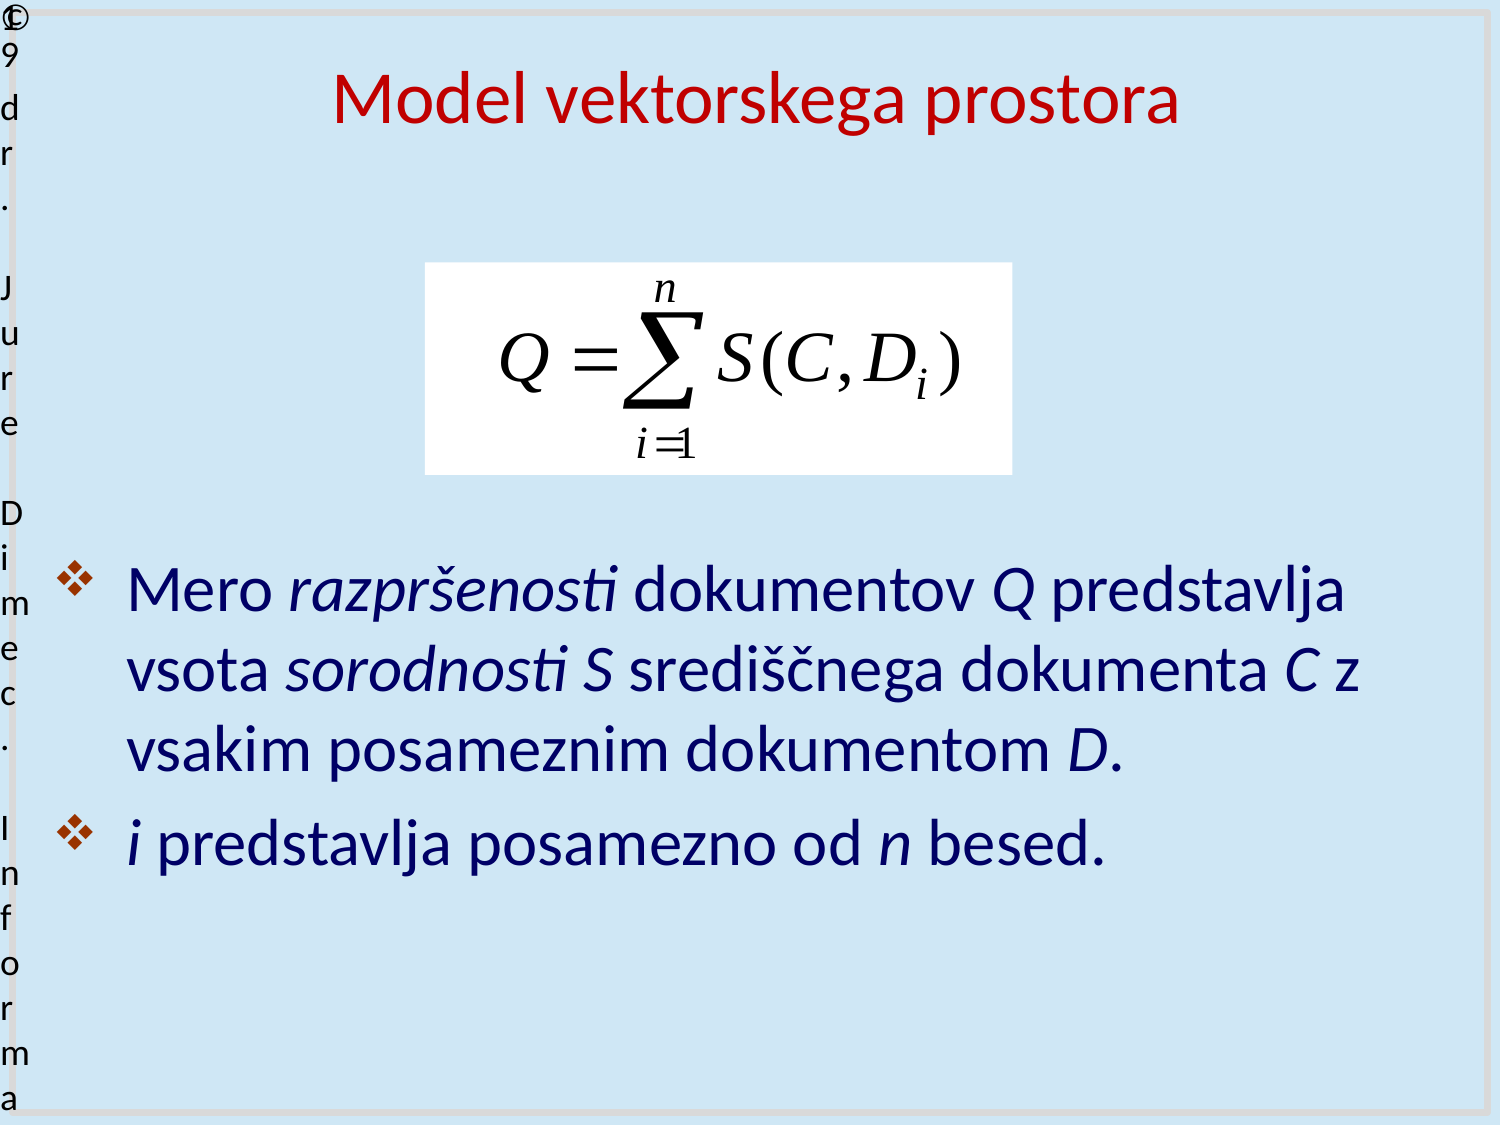

© dr. Jure Dimec. Informacijski viri na Internetu (2012 / 13). Računanje povednih moči.
# Model vektorskega prostora
Mero razpršenosti dokumentov Q predstavlja vsota sorodnosti S središčnega dokumenta C z vsakim posameznim dokumentom D.
i predstavlja posamezno od n besed.